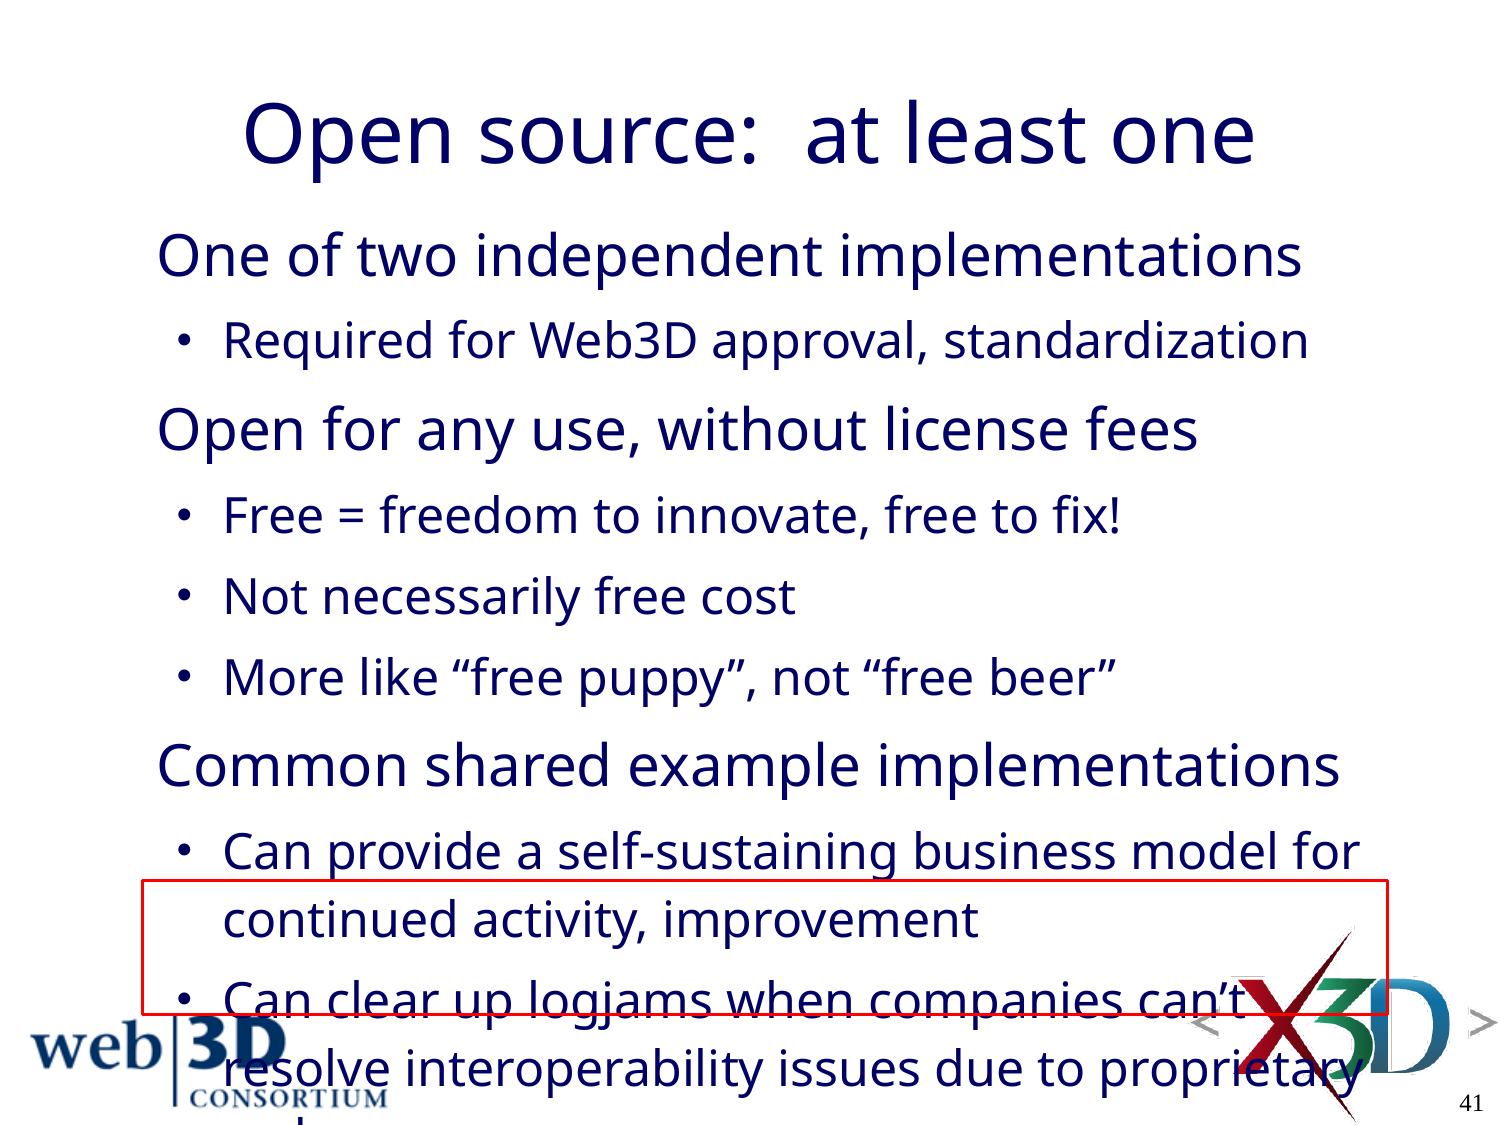

# Open source: at least one
One of two independent implementations
Required for Web3D approval, standardization
Open for any use, without license fees
Free = freedom to innovate, free to fix!
Not necessarily free cost
More like “free puppy”, not “free beer”
Common shared example implementations
Can provide a self-sustaining business model for continued activity, improvement
Can clear up logjams when companies can’t resolve interoperability issues due to proprietary code